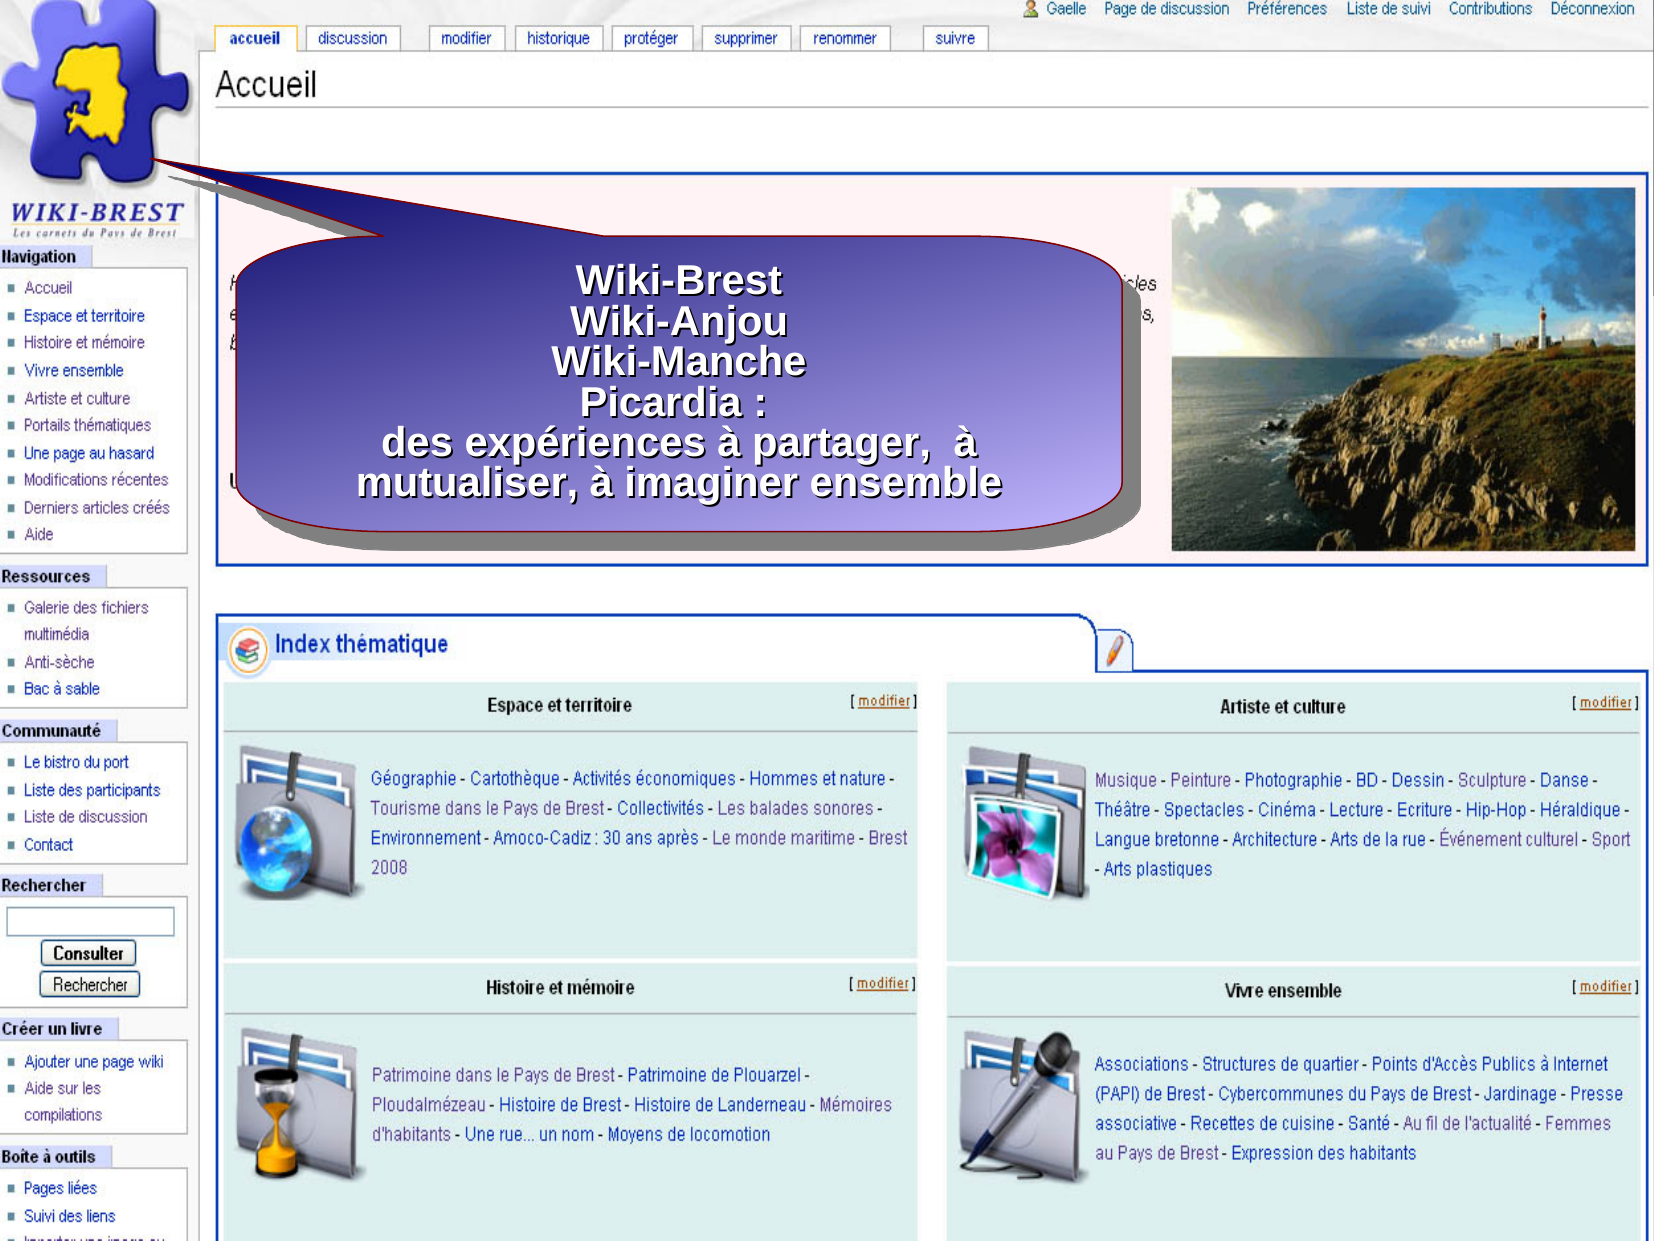

Wiki-Brest
Wiki-Anjou
Wiki-Manche
Picardia :
des expériences à partager, à mutualiser, à imaginer ensemble